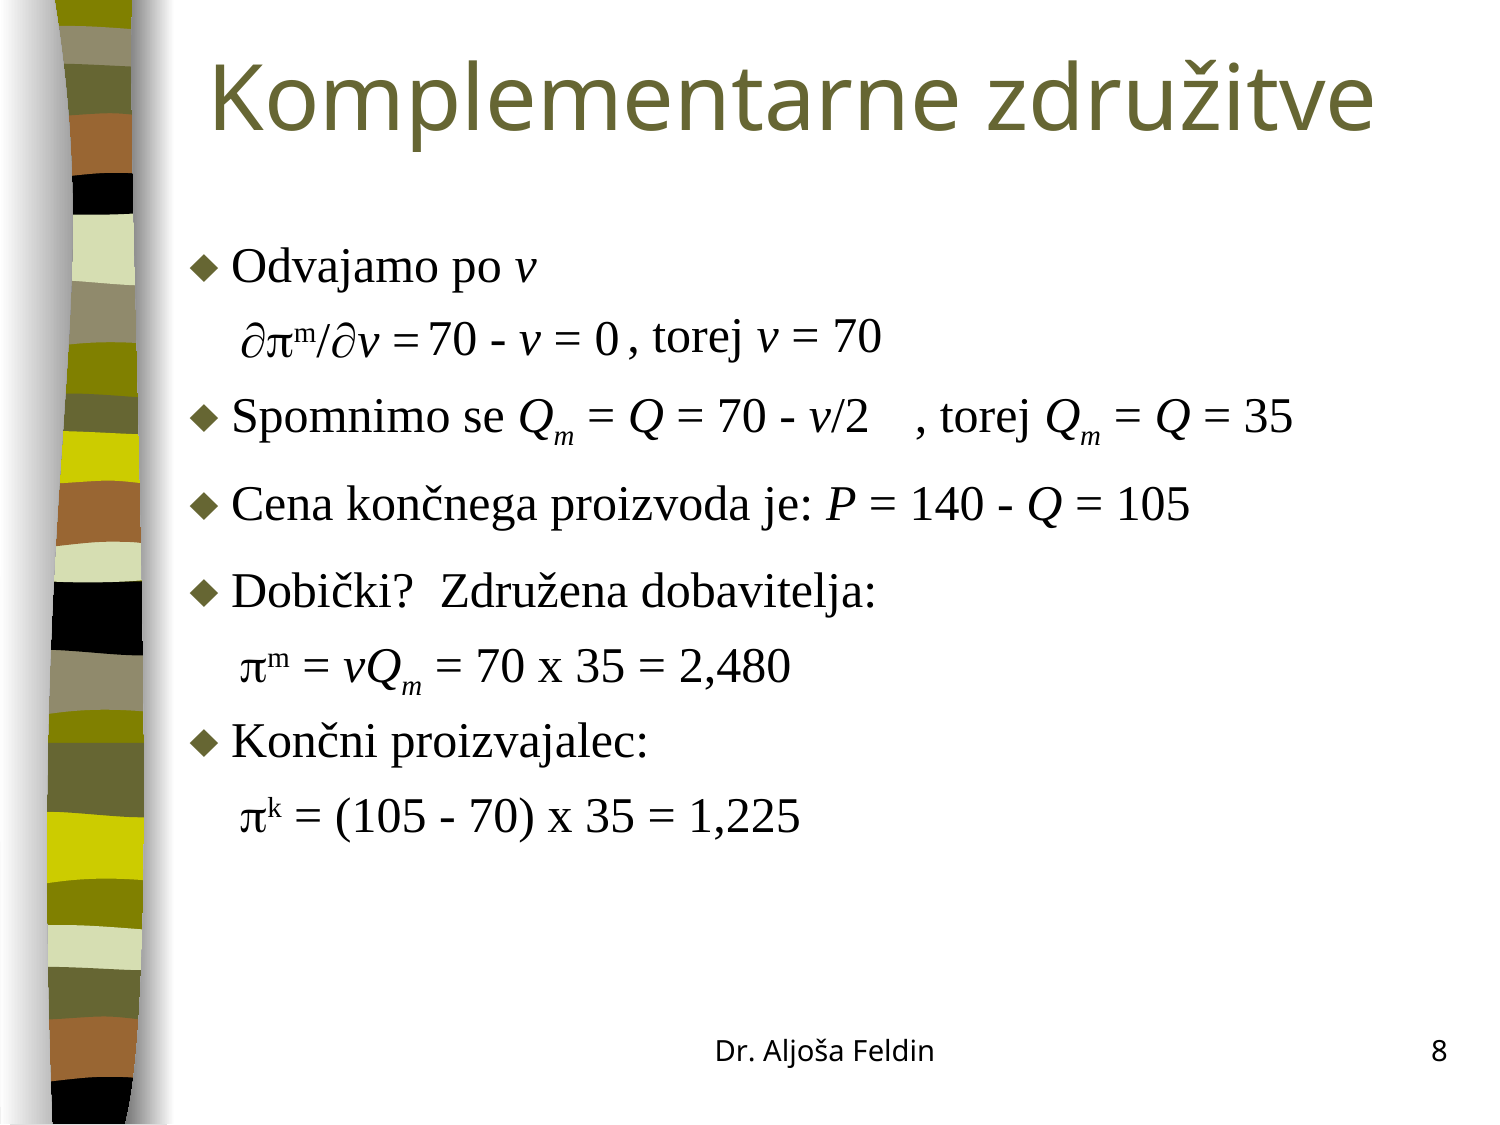

# Komplementarne združitve
 Odvajamo po v
, torej v = 70
70 - v = 0
m/v =
 Spomnimo se Qm = Q = 70 - v/2
, torej Qm = Q = 35
 Cena končnega proizvoda je: P = 140 - Q = 105
 Dobički? Združena dobavitelja:
m = vQm = 70 x 35 = 2,480
 Končni proizvajalec:
k = (105 - 70) x 35 = 1,225
Dr. Aljoša Feldin